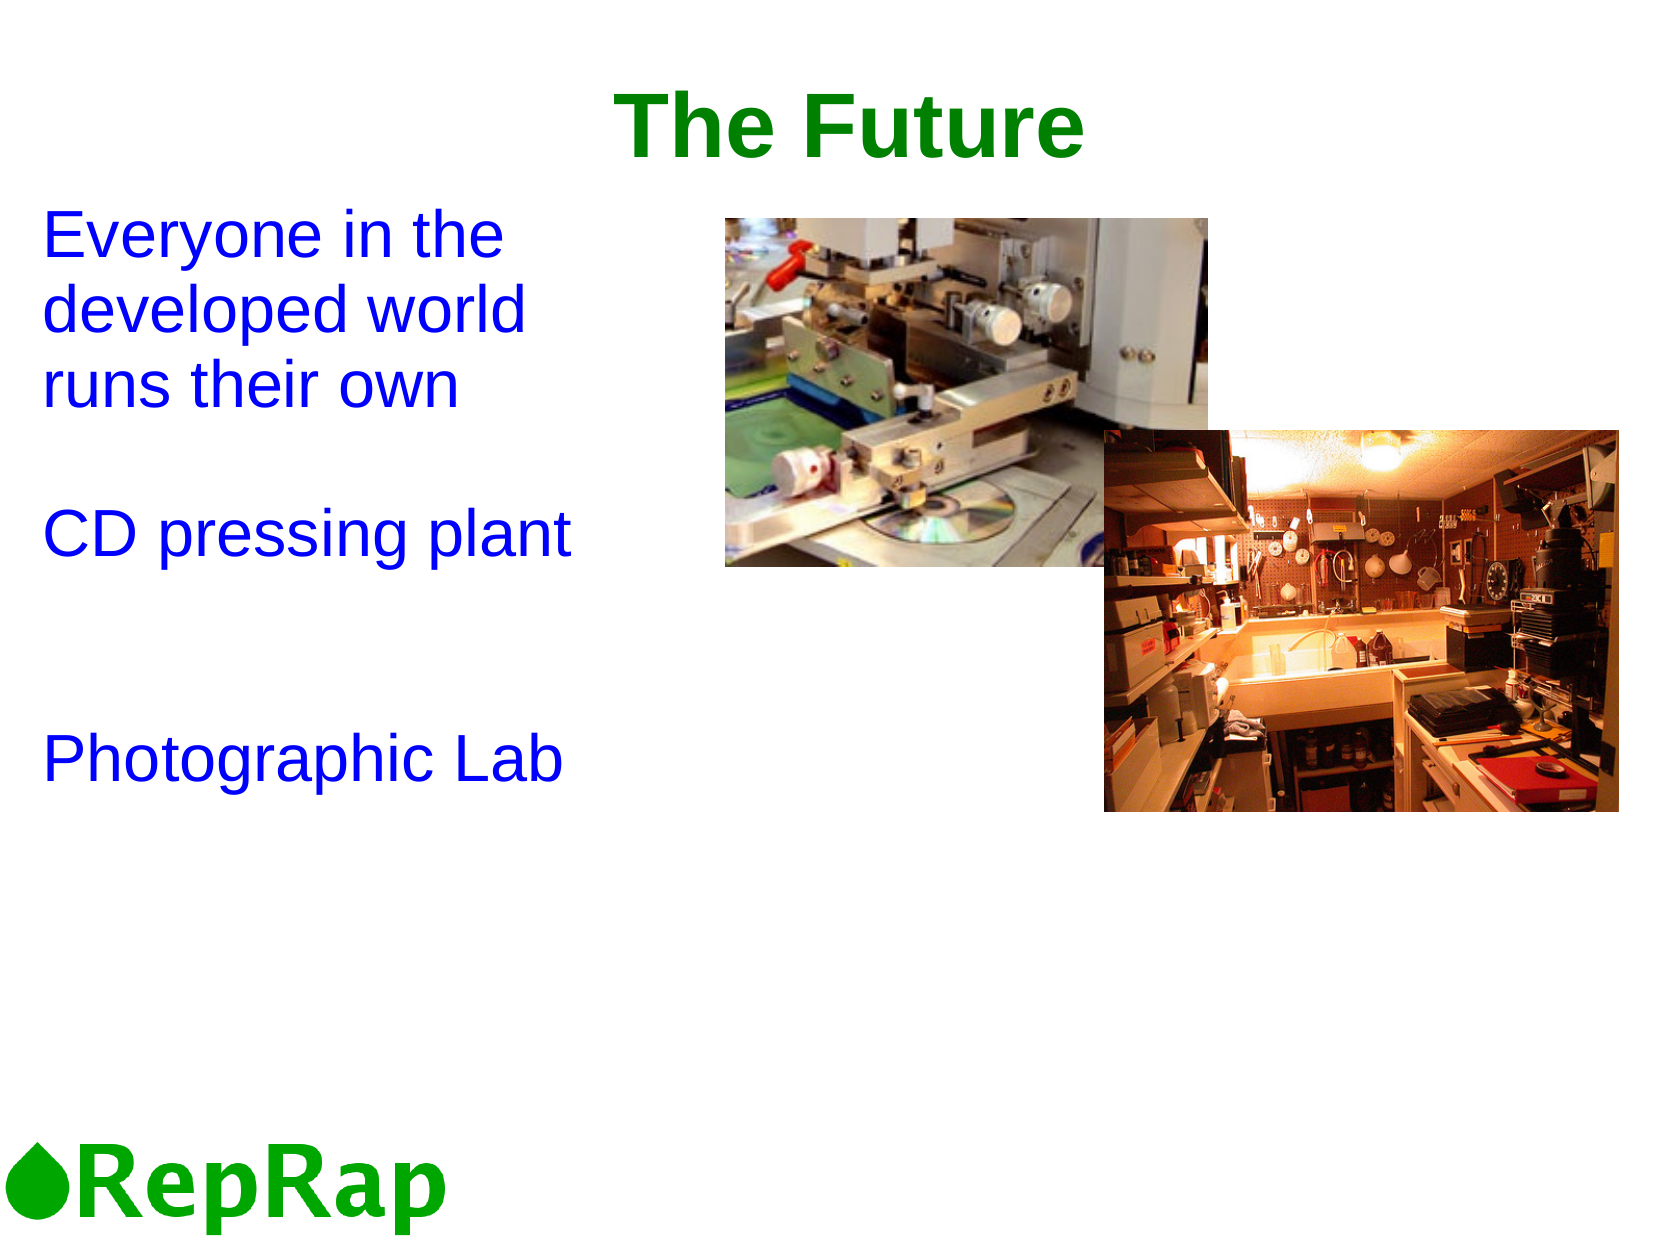

# The Future
Everyone in the developed world runs their own
CD pressing plant
Photographic Lab